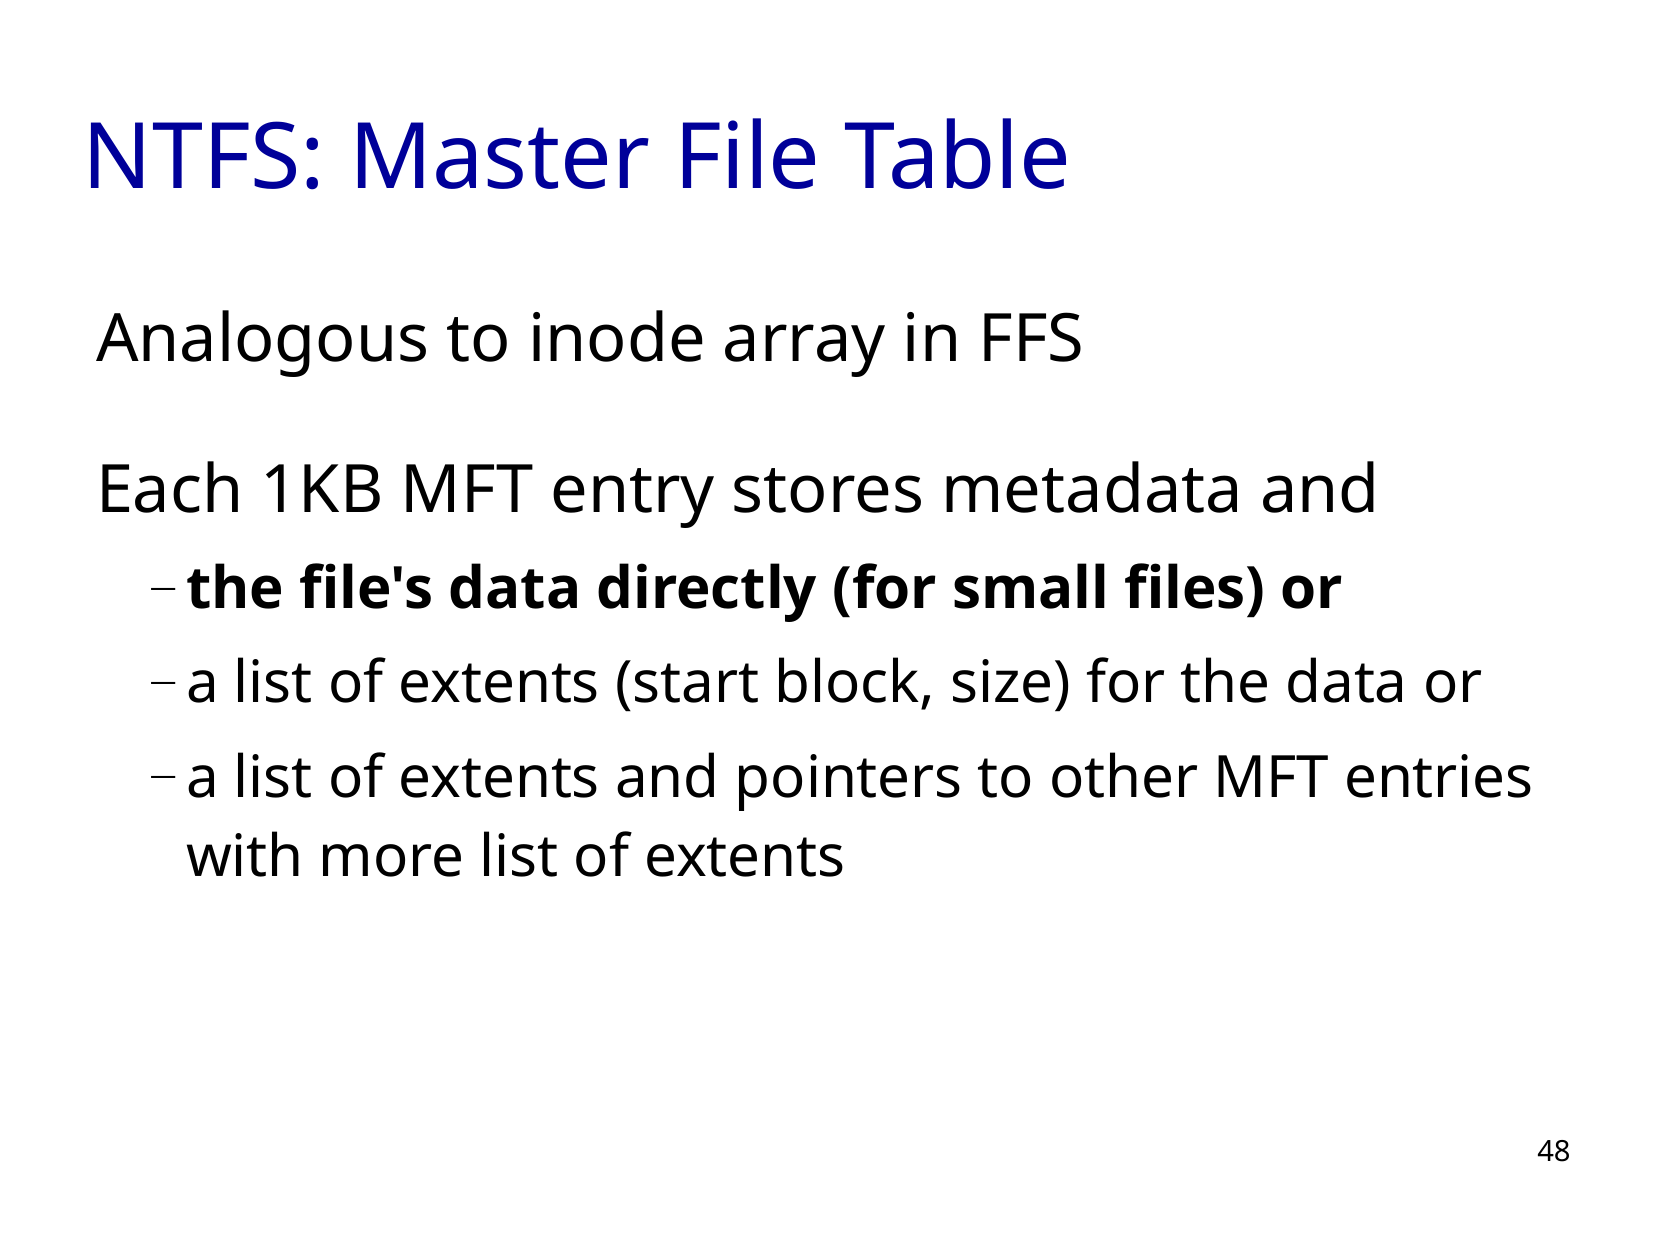

# NTFS: Master File Table
Analogous to inode array in FFS
Each 1KB MFT entry stores metadata and
the file's data directly (for small files) or
a list of extents (start block, size) for the data or
a list of extents and pointers to other MFT entries with more list of extents
48